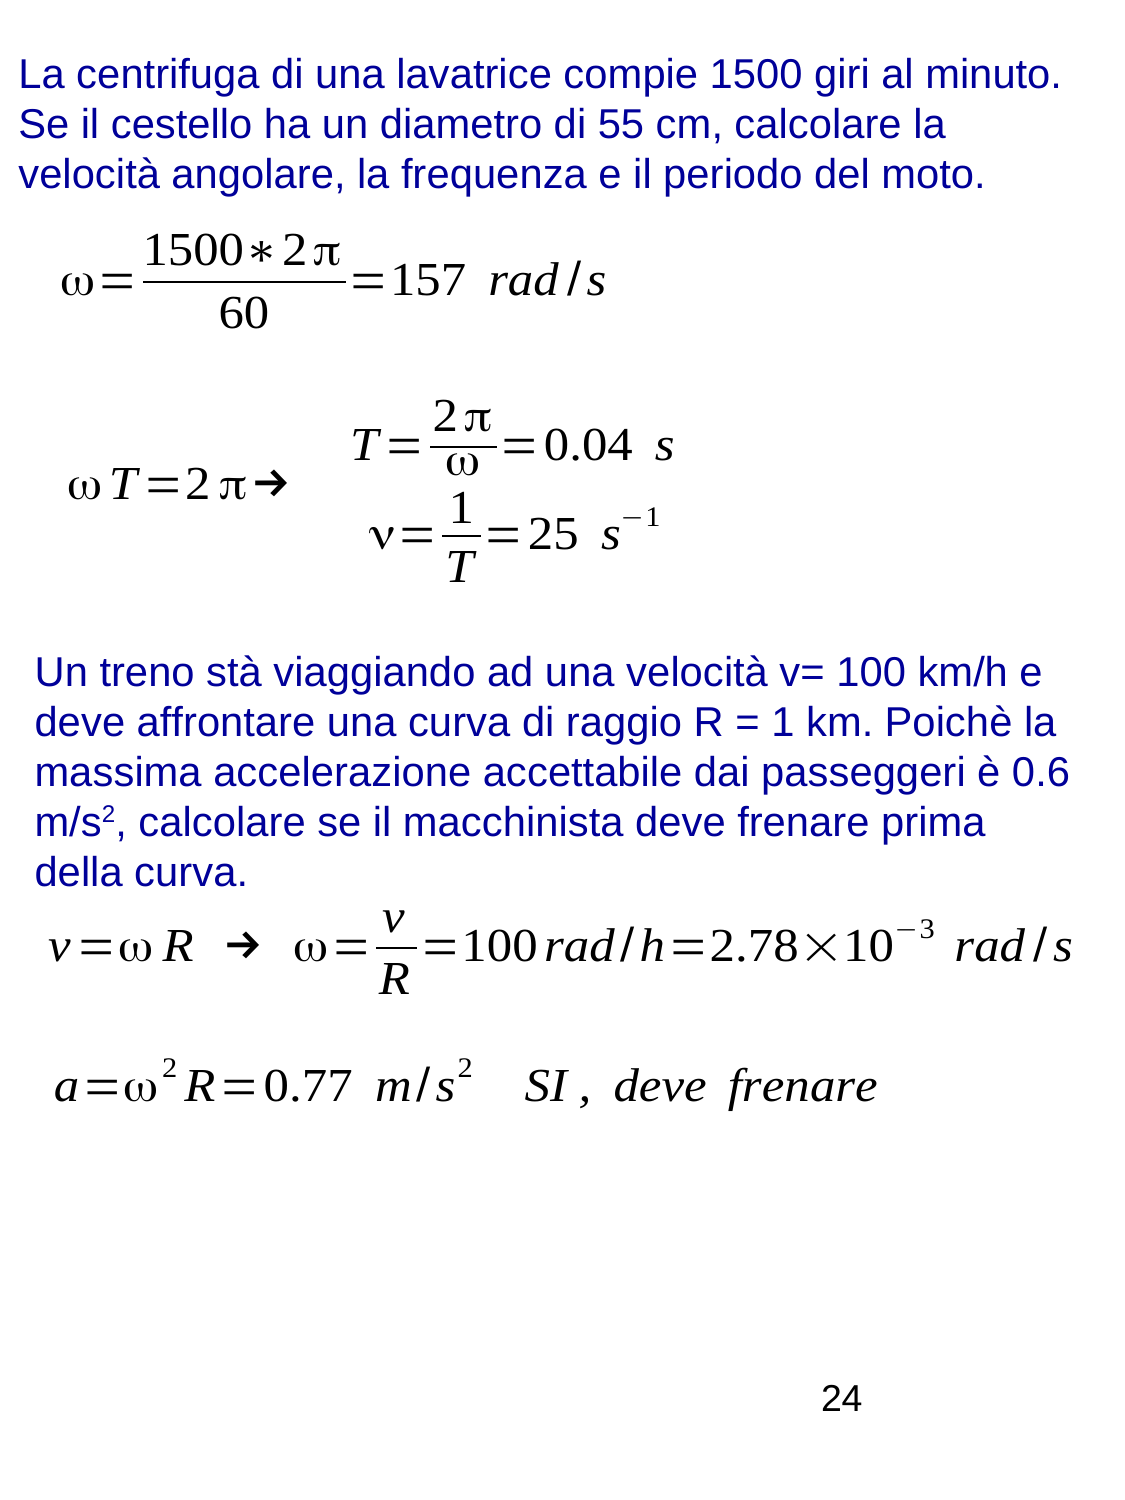

La centrifuga di una lavatrice compie 1500 giri al minuto. Se il cestello ha un diametro di 55 cm, calcolare la velocità angolare, la frequenza e il periodo del moto.
Un treno stà viaggiando ad una velocità v= 100 km/h e deve affrontare una curva di raggio R = 1 km. Poichè la massima accelerazione accettabile dai passeggeri è 0.6 m/s2, calcolare se il macchinista deve frenare prima della curva.
P1 Principi della Dinamica
24